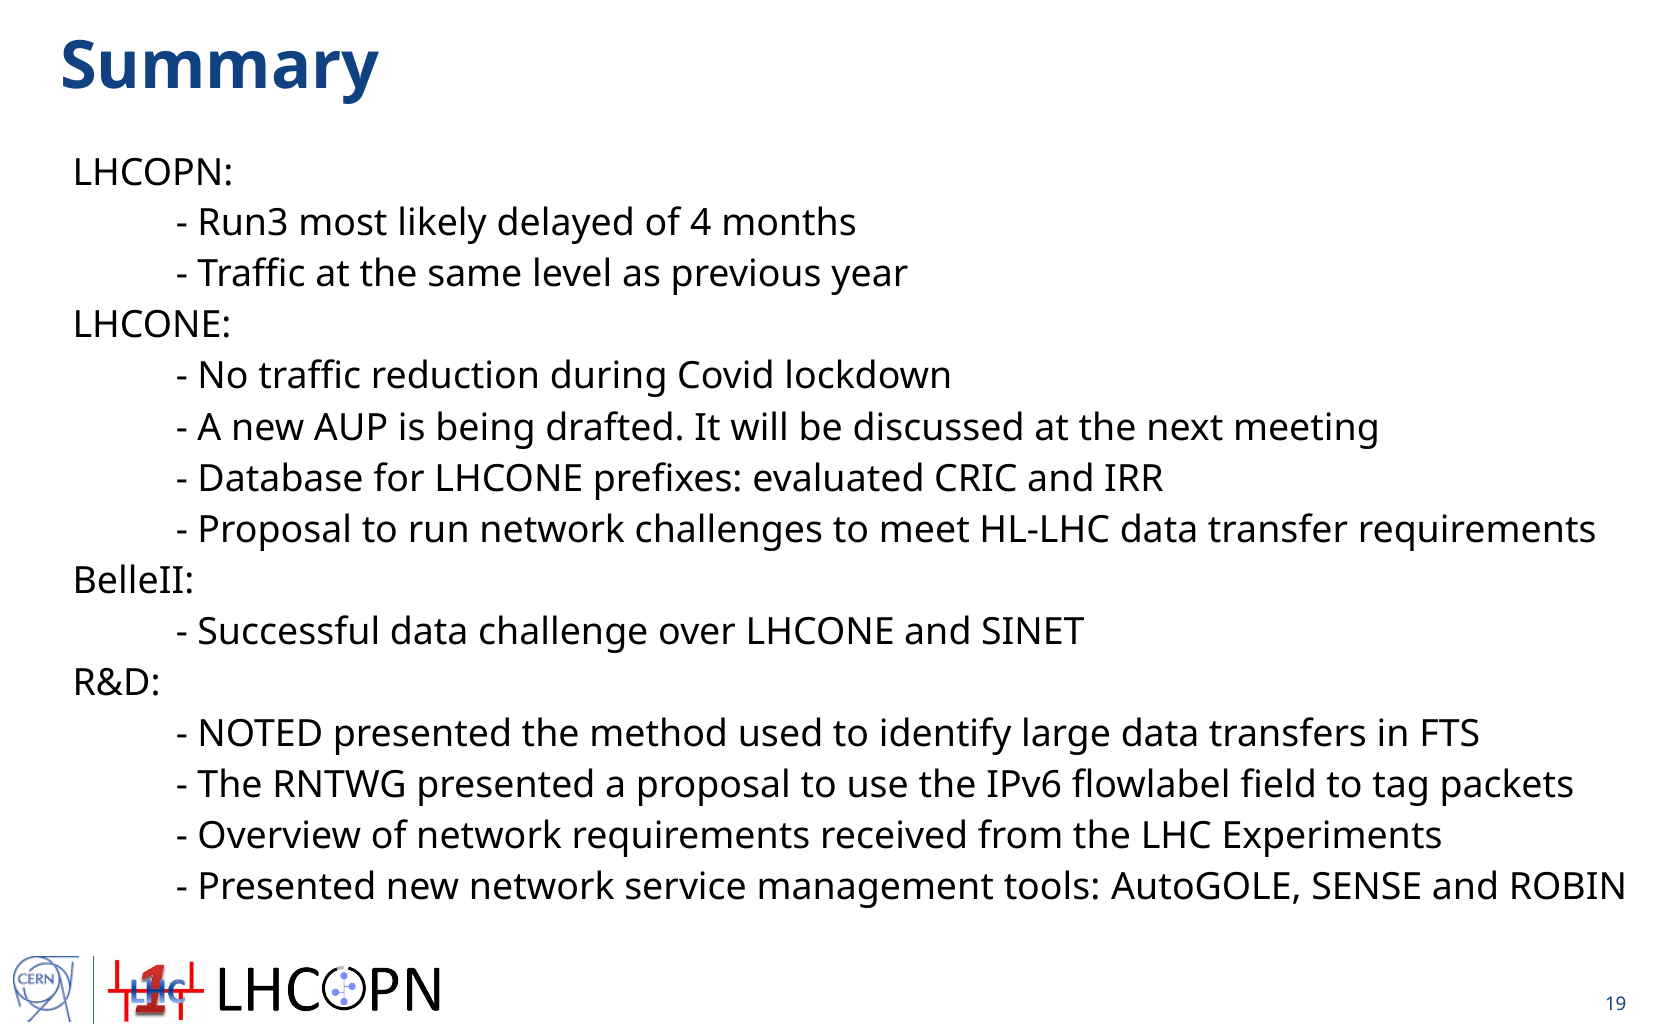

# Summary
LHCOPN:
	- Run3 most likely delayed of 4 months
	- Traffic at the same level as previous year
LHCONE:
	- No traffic reduction during Covid lockdown
	- A new AUP is being drafted. It will be discussed at the next meeting
	- Database for LHCONE prefixes: evaluated CRIC and IRR
	- Proposal to run network challenges to meet HL-LHC data transfer requirements
BelleII:
	- Successful data challenge over LHCONE and SINET
R&D:
	- NOTED presented the method used to identify large data transfers in FTS
	- The RNTWG presented a proposal to use the IPv6 flowlabel field to tag packets
	- Overview of network requirements received from the LHC Experiments
	- Presented new network service management tools: AutoGOLE, SENSE and ROBIN